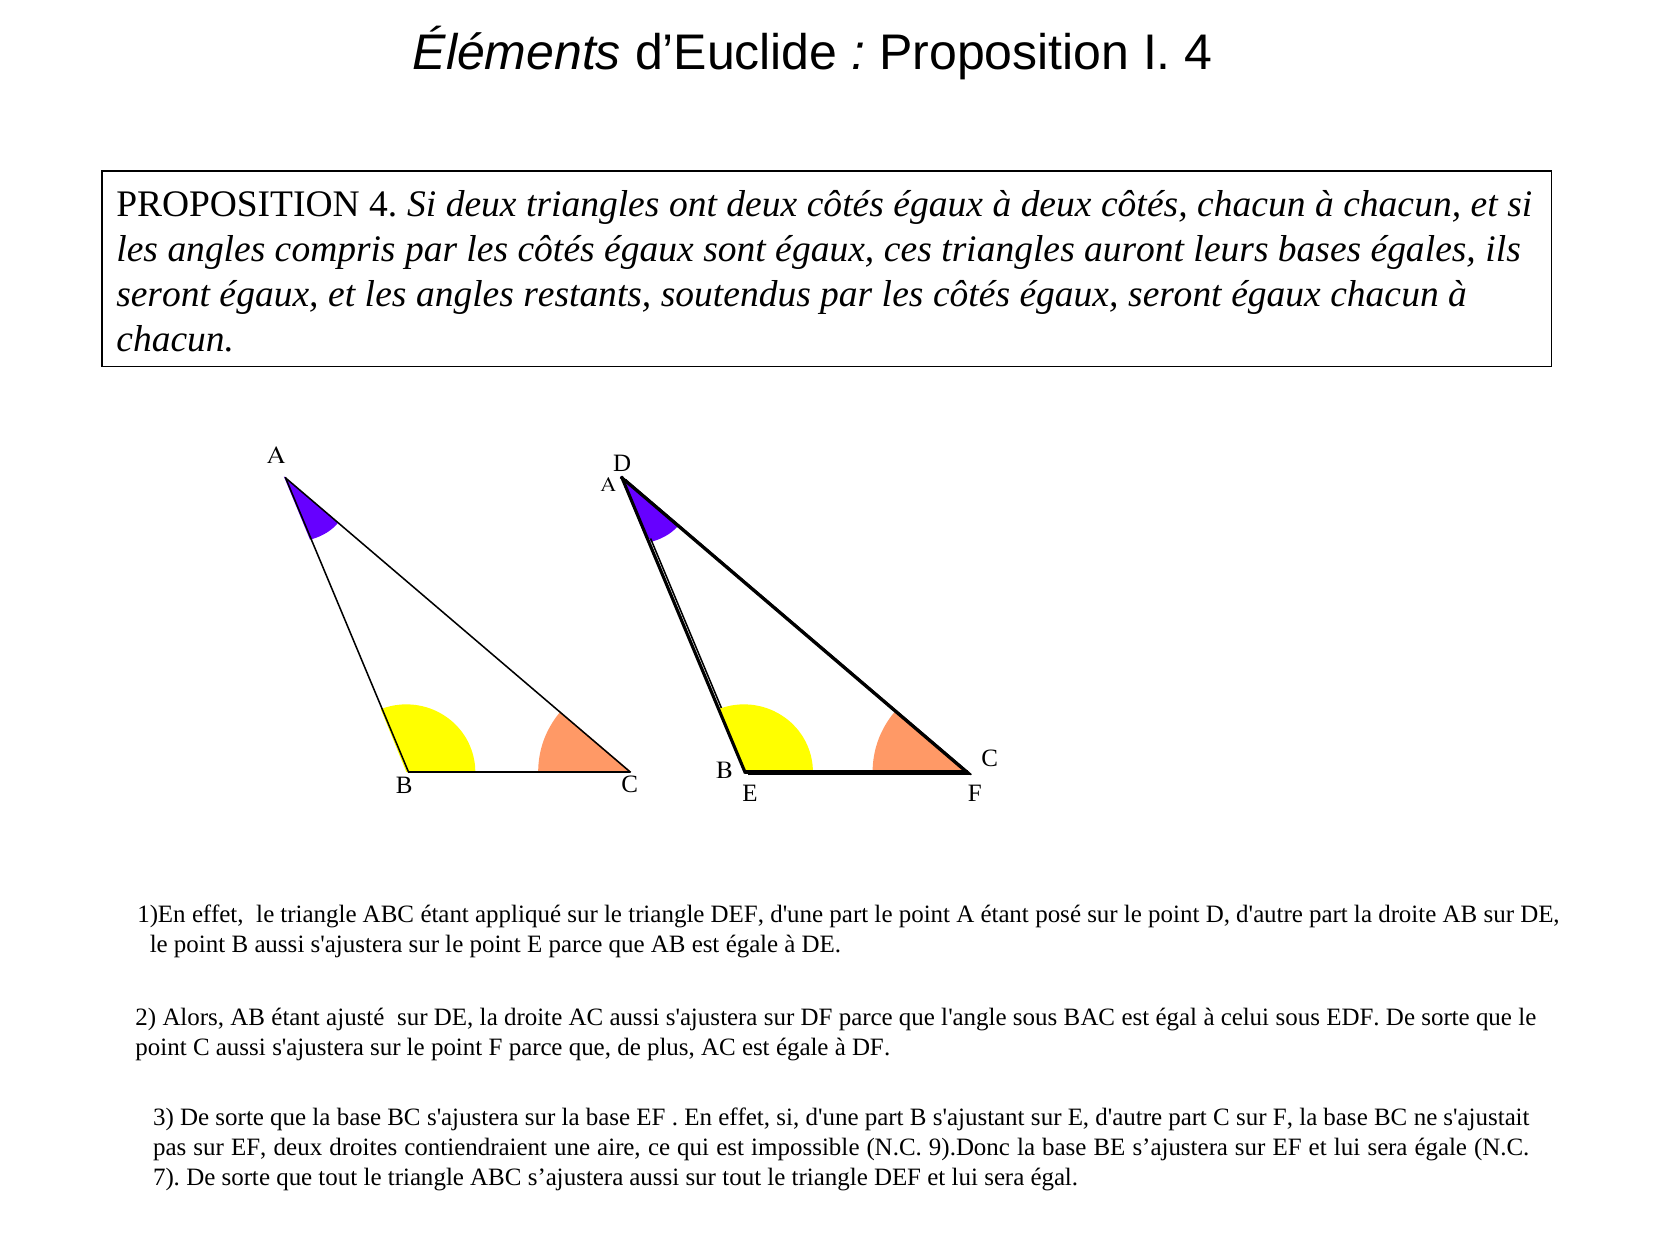

# Éléments d’Euclide : Proposition I. 4
PROPOSITION 4. Si deux triangles ont deux côtés égaux à deux côtés, chacun à chacun, et si les angles compris par les côtés égaux sont égaux, ces triangles auront leurs bases égales, ils seront égaux, et les angles restants, soutendus par les côtés égaux, seront égaux chacun à chacun.

C
B
D
F
E

C

1)En effet, le triangle ABC étant appliqué sur le triangle DEF, d'une part le point A étant posé sur le point D, d'autre part la droite AB sur DE, le point B aussi s'ajustera sur le point E parce que AB est égale à DE.
2) Alors, AB étant ajusté sur DE, la droite AC aussi s'ajustera sur DF parce que l'angle sous BAC est égal à celui sous EDF. De sorte que le point C aussi s'ajustera sur le point F parce que, de plus, AC est égale à DF.
3) De sorte que la base BC s'ajustera sur la base EF . En effet, si, d'une part B s'ajustant sur E, d'autre part C sur F, la base BC ne s'ajustait pas sur EF, deux droites contiendraient une aire, ce qui est impossible (N.C. 9).Donc la base BE s’ajustera sur EF et lui sera égale (N.C. 7). De sorte que tout le triangle ABC s’ajustera aussi sur tout le triangle DEF et lui sera égal.